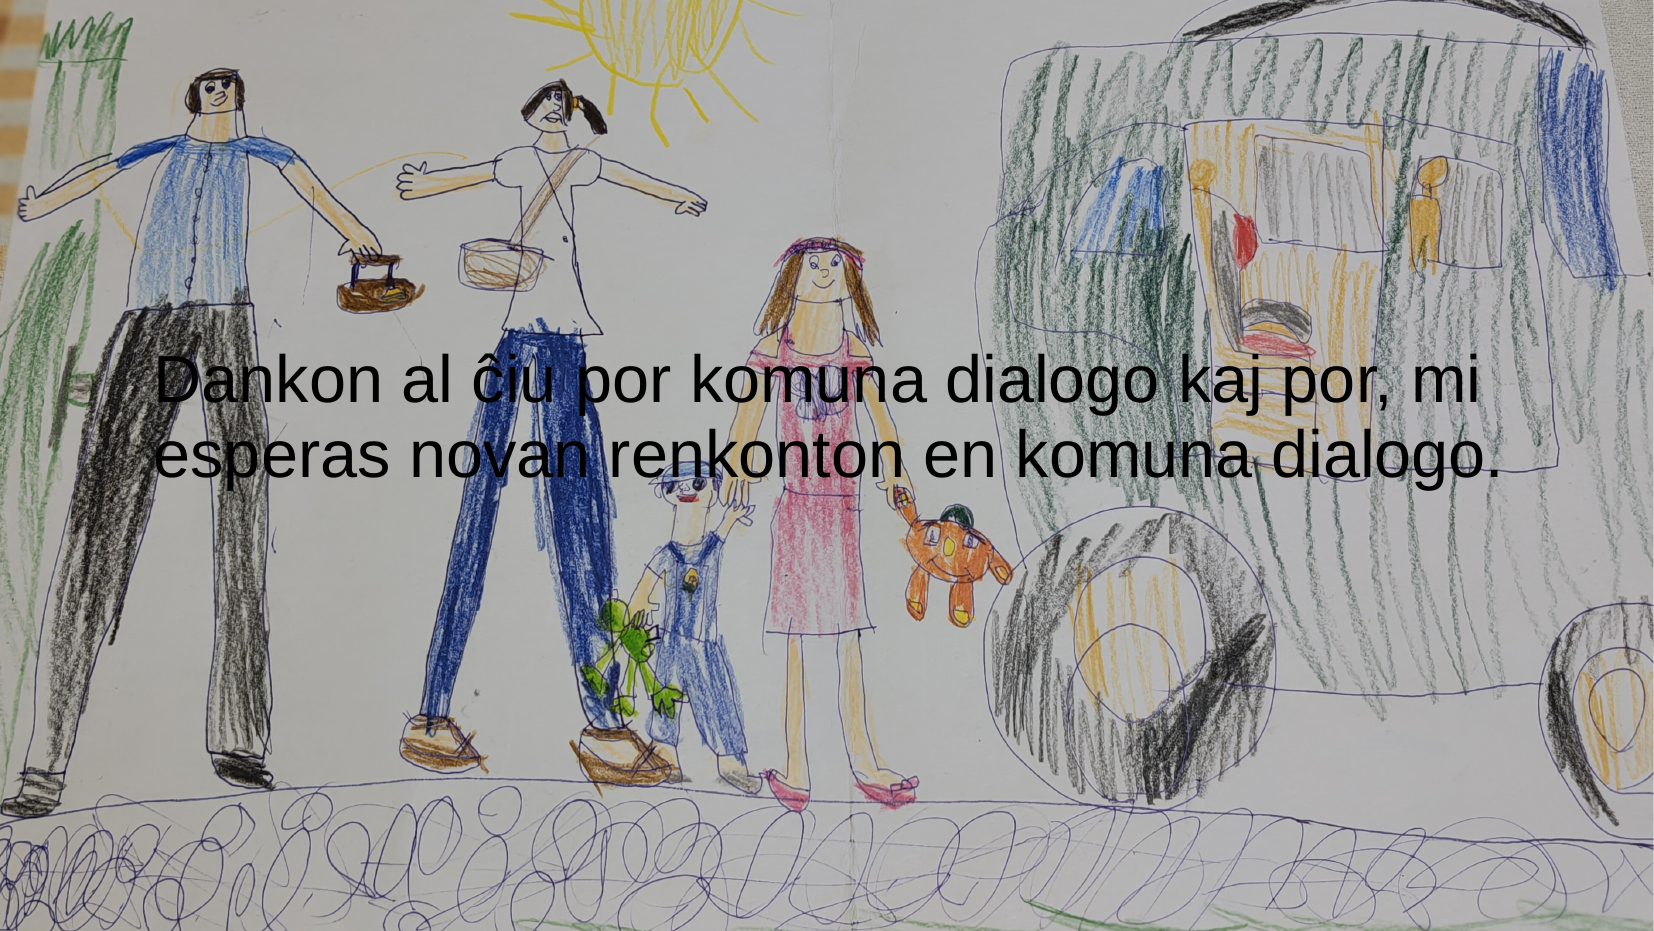

# Dankon al ĉiu por komuna dialogo kaj por, mi esperas novan renkonton en komuna dialogo.